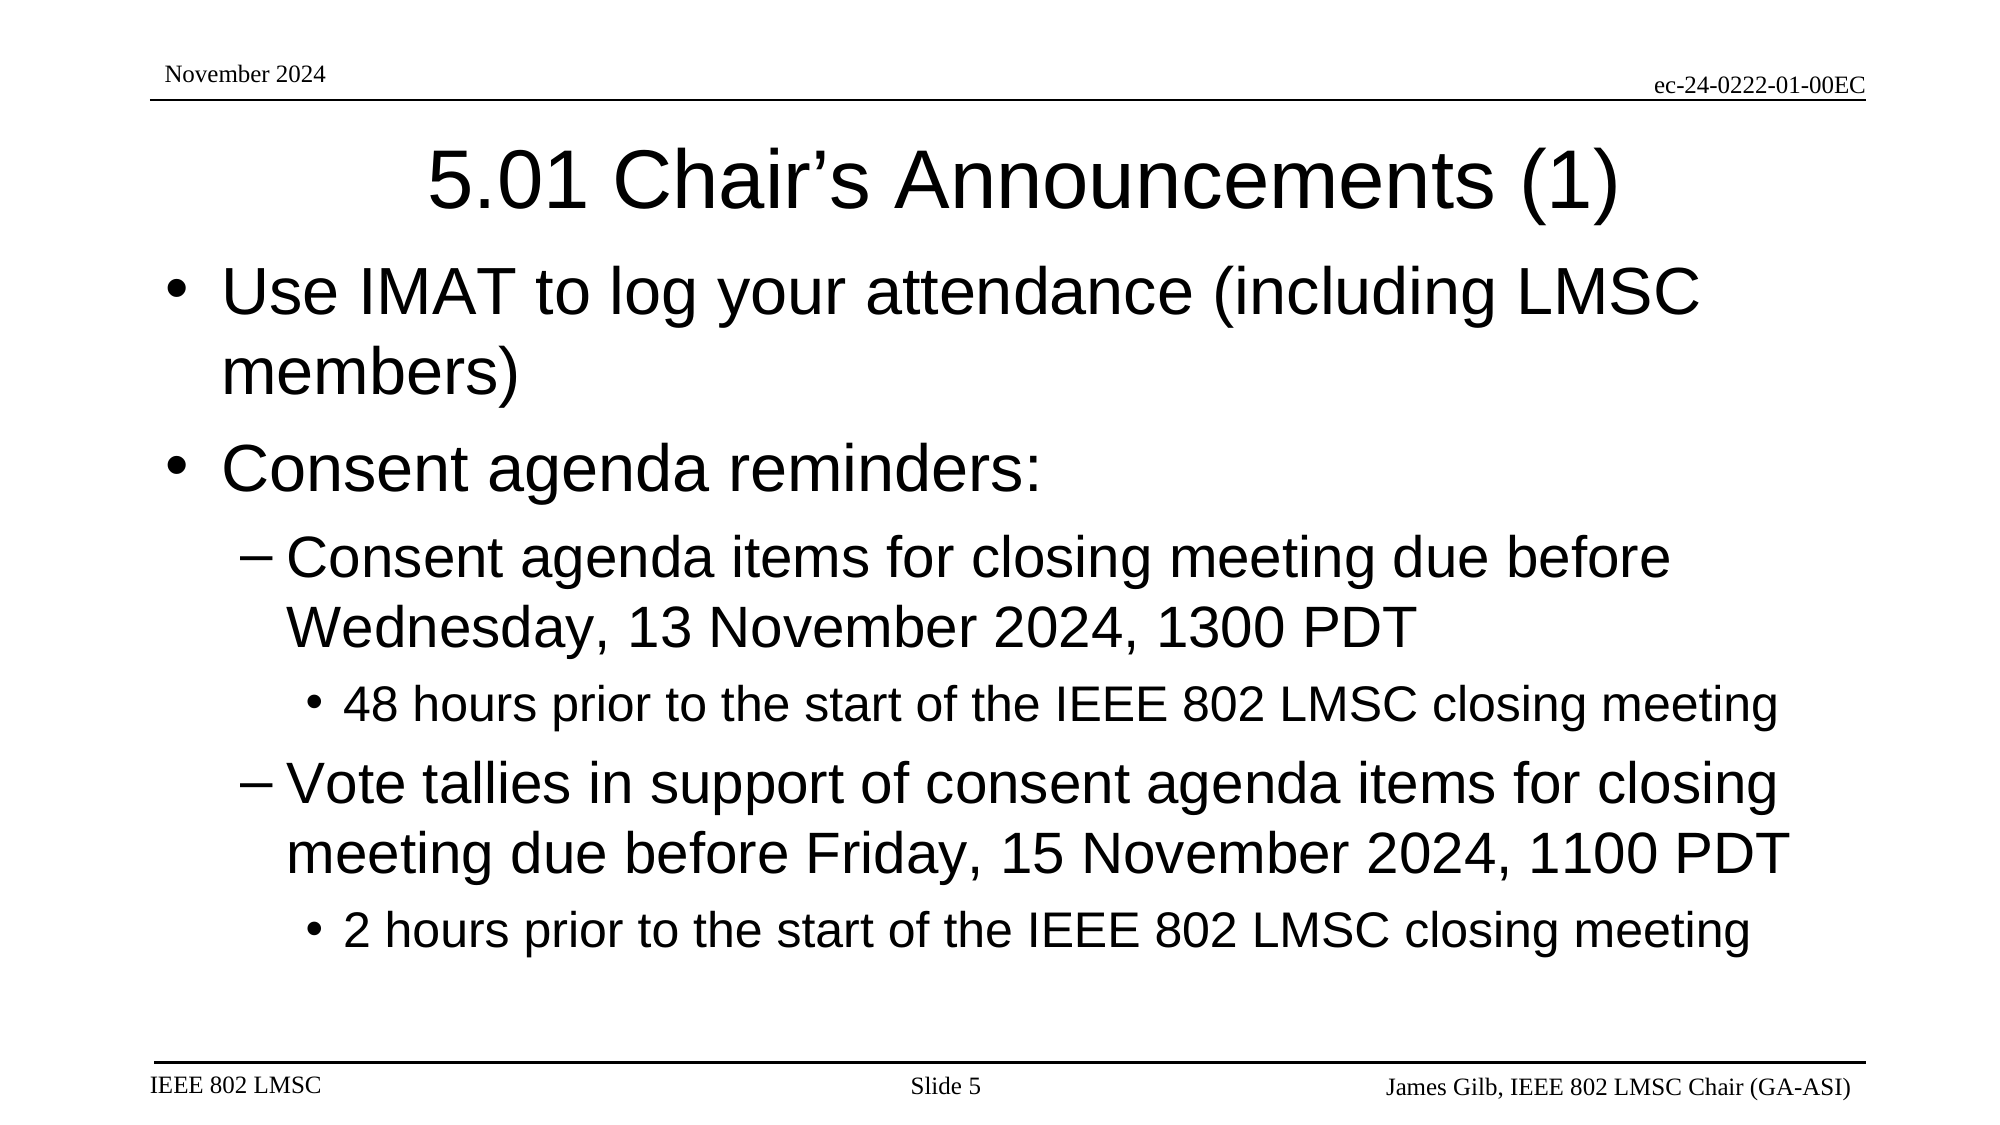

# 5.01 Chair’s Announcements (1)
Use IMAT to log your attendance (including LMSC members)
Consent agenda reminders:
Consent agenda items for closing meeting due before Wednesday, 13 November 2024, 1300 PDT
48 hours prior to the start of the IEEE 802 LMSC closing meeting
Vote tallies in support of consent agenda items for closing meeting due before Friday, 15 November 2024, 1100 PDT
2 hours prior to the start of the IEEE 802 LMSC closing meeting
5